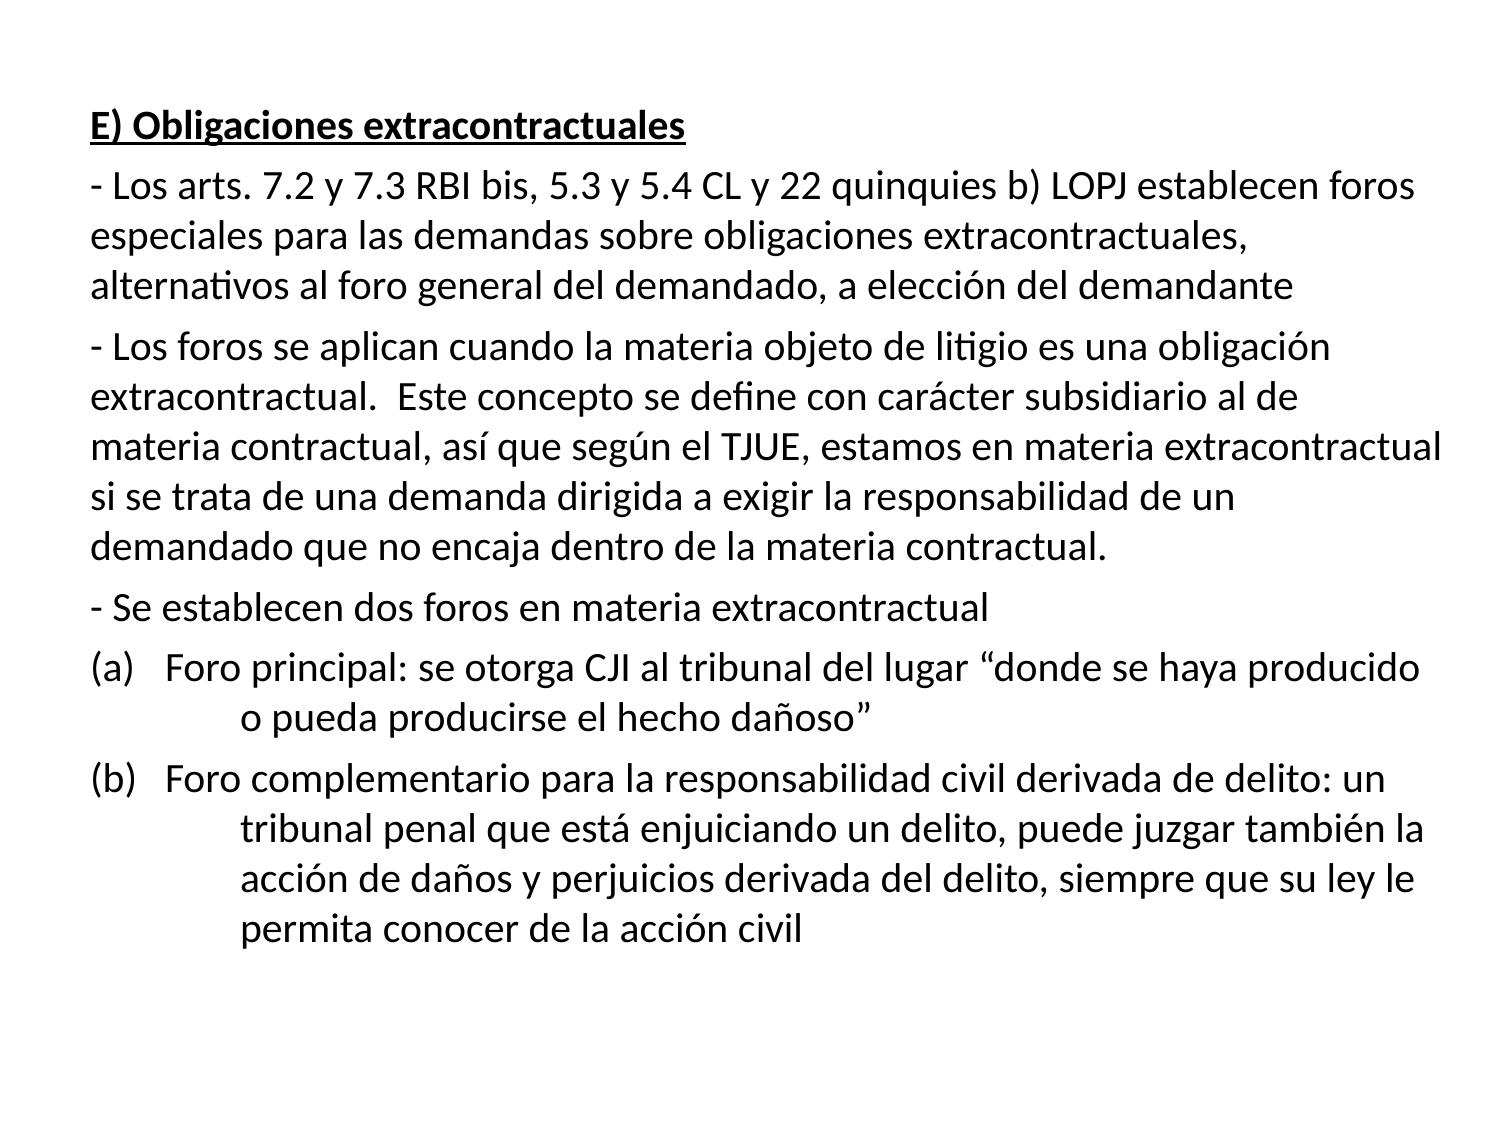

# E) Obligaciones extracontractuales
- Los arts. 7.2 y 7.3 RBI bis, 5.3 y 5.4 CL y 22 quinquies b) LOPJ establecen foros especiales para las demandas sobre obligaciones extracontractuales, alternativos al foro general del demandado, a elección del demandante
- Los foros se aplican cuando la materia objeto de litigio es una obligación extracontractual. Este concepto se define con carácter subsidiario al de materia contractual, así que según el TJUE, estamos en materia extracontractual si se trata de una demanda dirigida a exigir la responsabilidad de un demandado que no encaja dentro de la materia contractual.
- Se establecen dos foros en materia extracontractual
Foro principal: se otorga CJI al tribunal del lugar “donde se haya producido o pueda producirse el hecho dañoso”
Foro complementario para la responsabilidad civil derivada de delito: un tribunal penal que está enjuiciando un delito, puede juzgar también la acción de daños y perjuicios derivada del delito, siempre que su ley le permita conocer de la acción civil